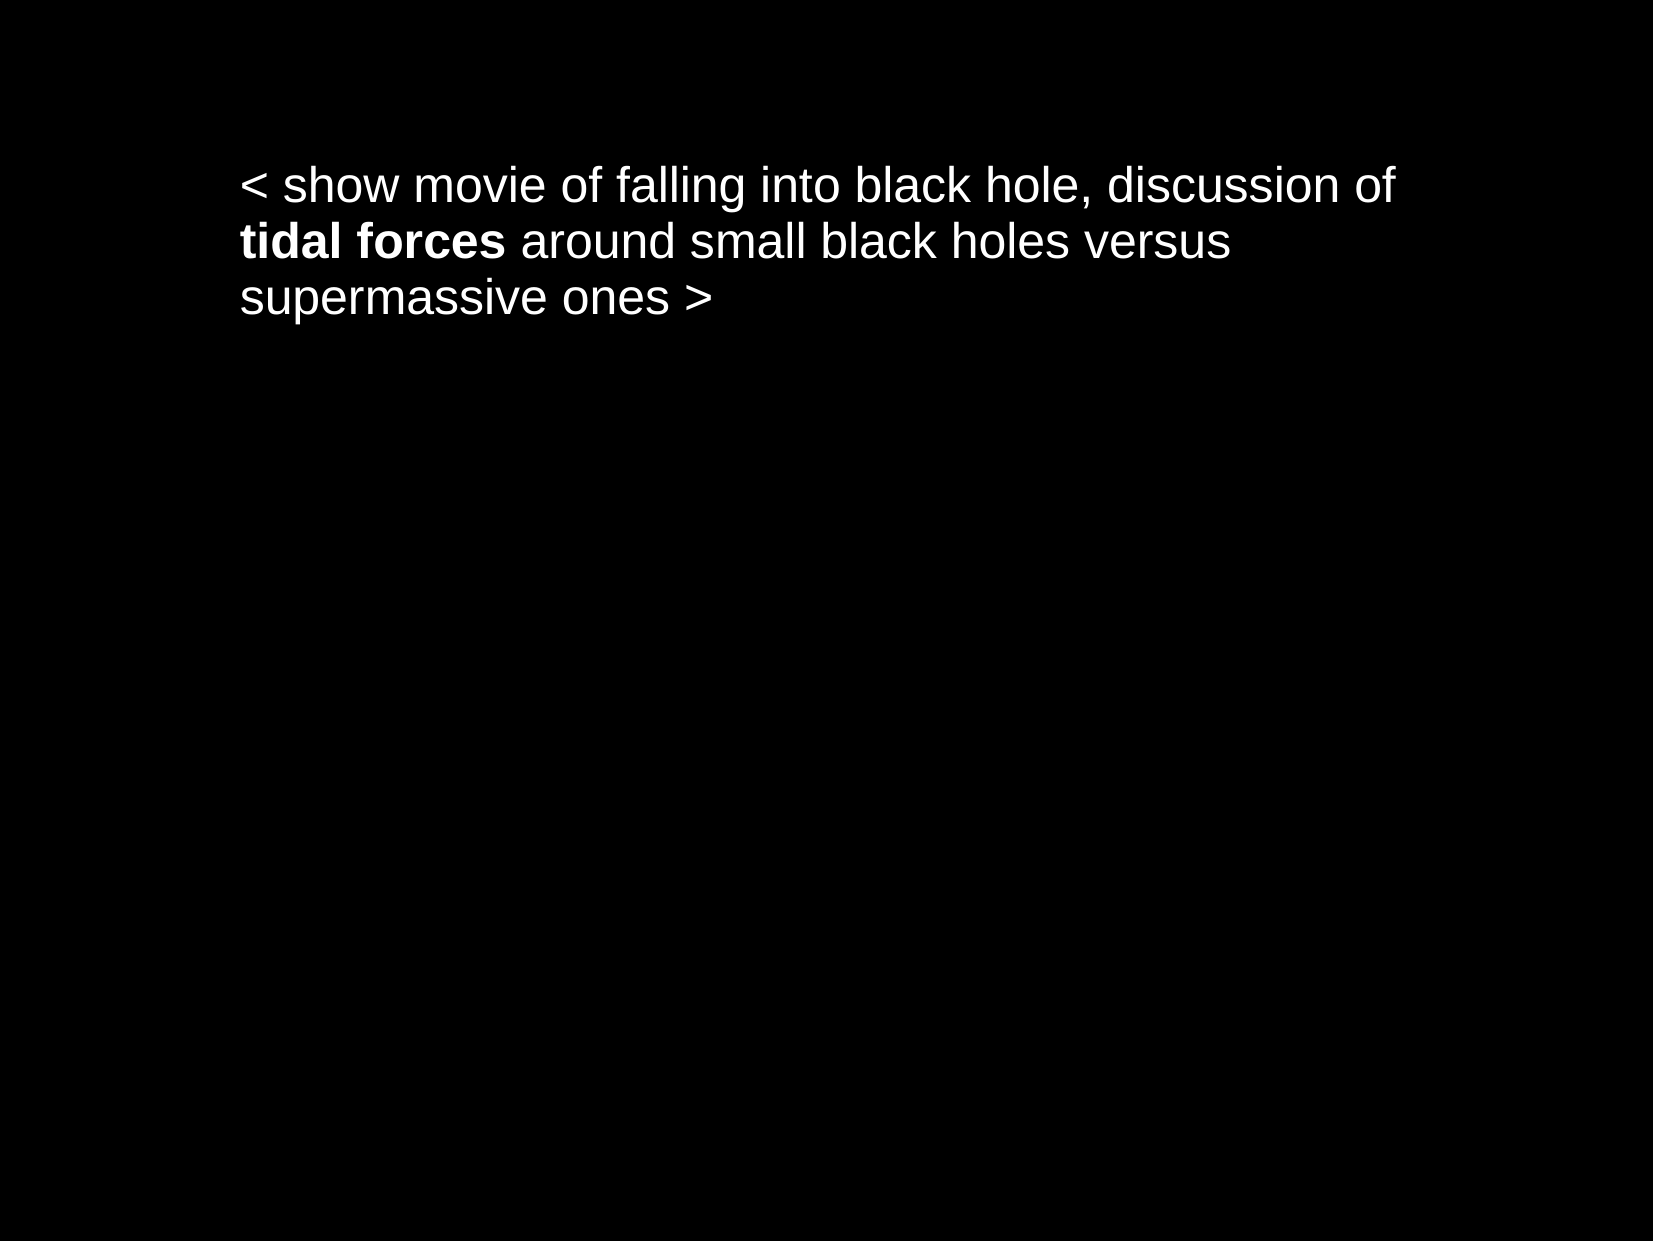

< show movie of falling into black hole, discussion of tidal forces around small black holes versus supermassive ones >